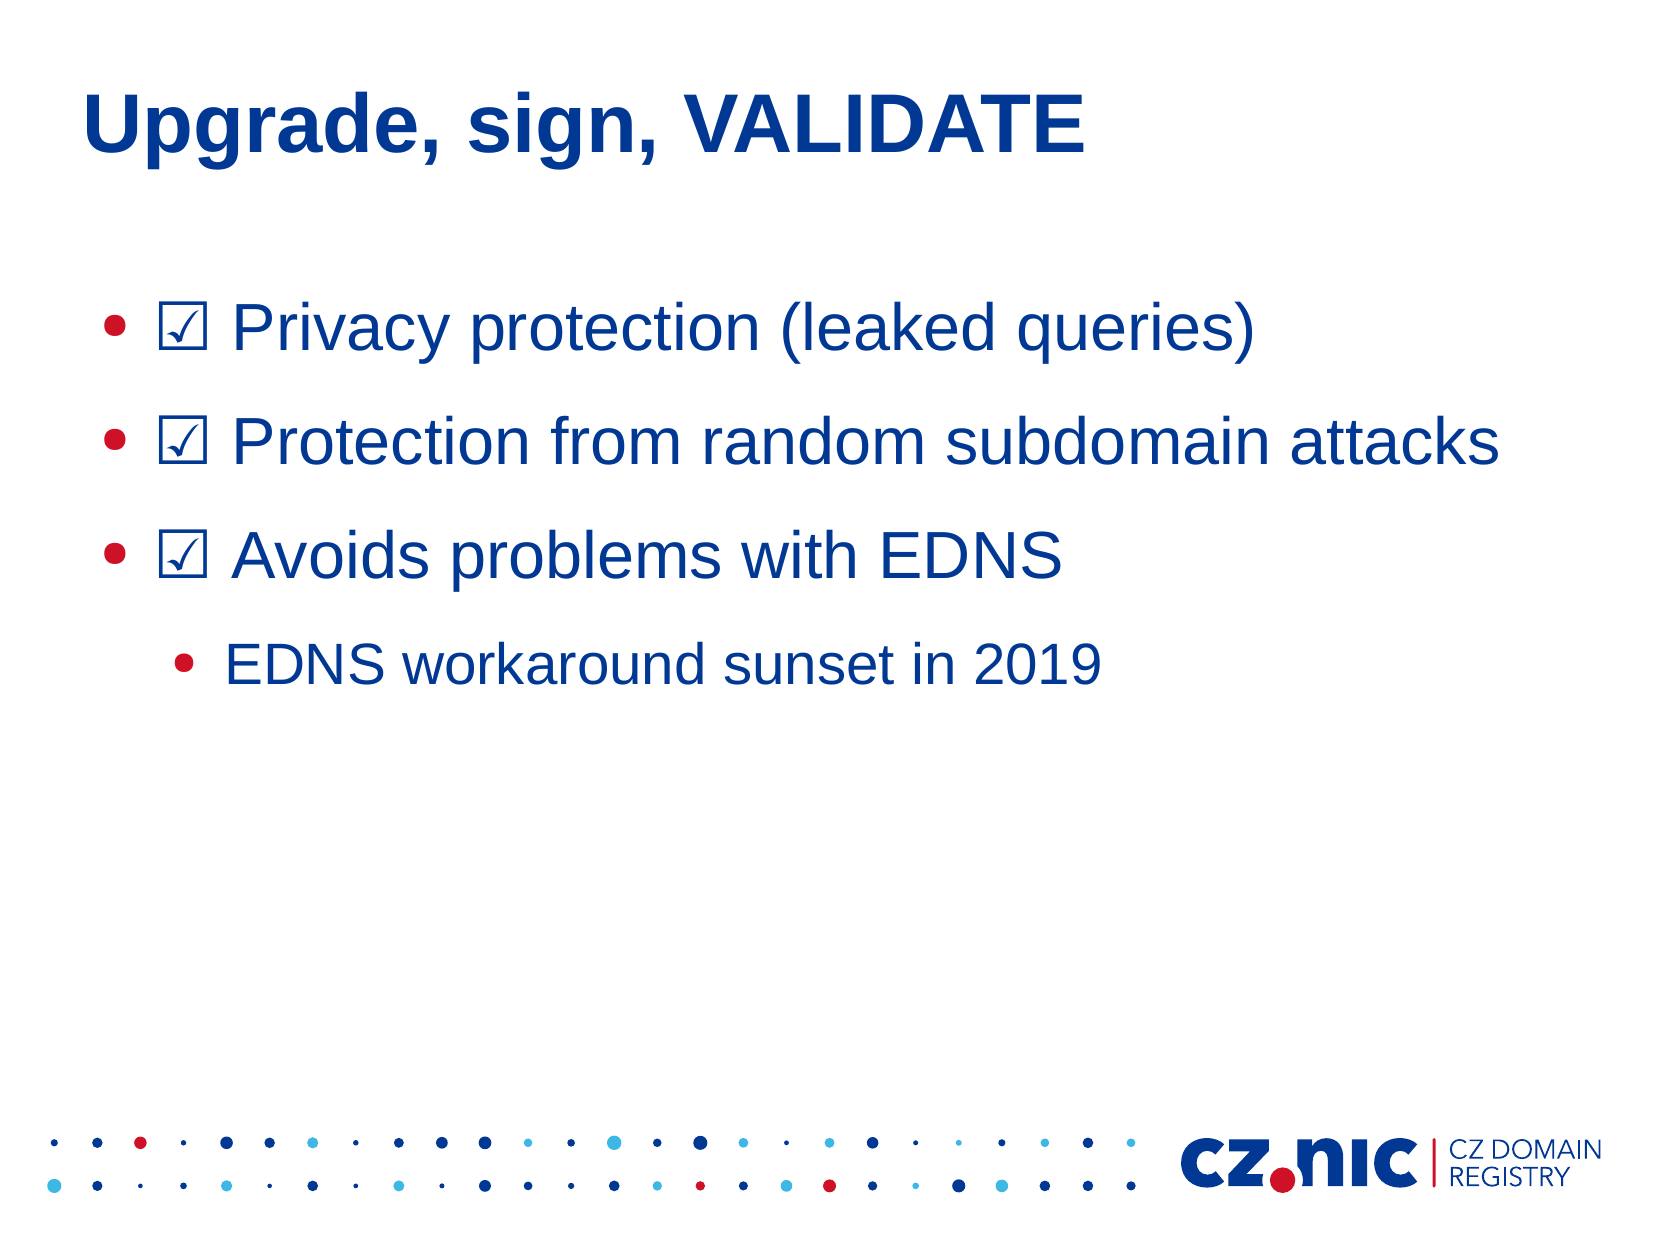

# Upgrade, sign, VALIDATE
☑ Privacy protection (leaked queries)
☑ Protection from random subdomain attacks
☑ Avoids problems with EDNS
EDNS workaround sunset in 2019